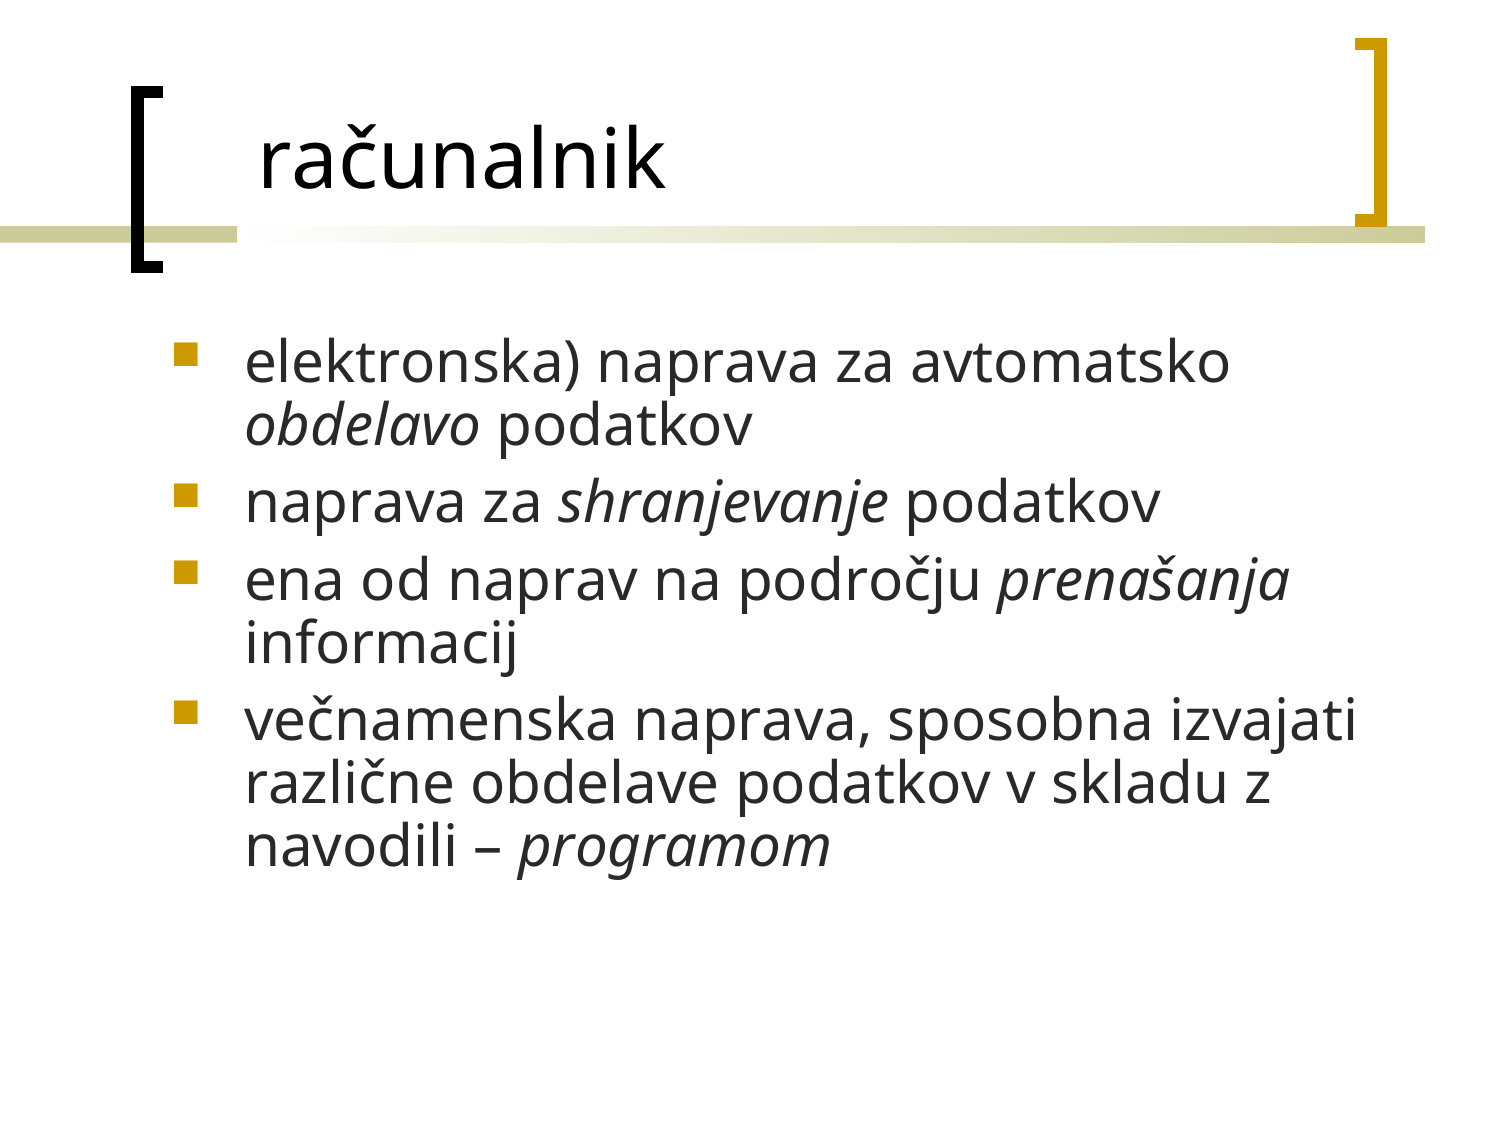

# računalnik
elektronska) naprava za avtomatsko obdelavo podatkov
naprava za shranjevanje podatkov
ena od naprav na področju prenašanja informacij
večnamenska naprava, sposobna izvajati različne obdelave podatkov v skladu z navodili – programom